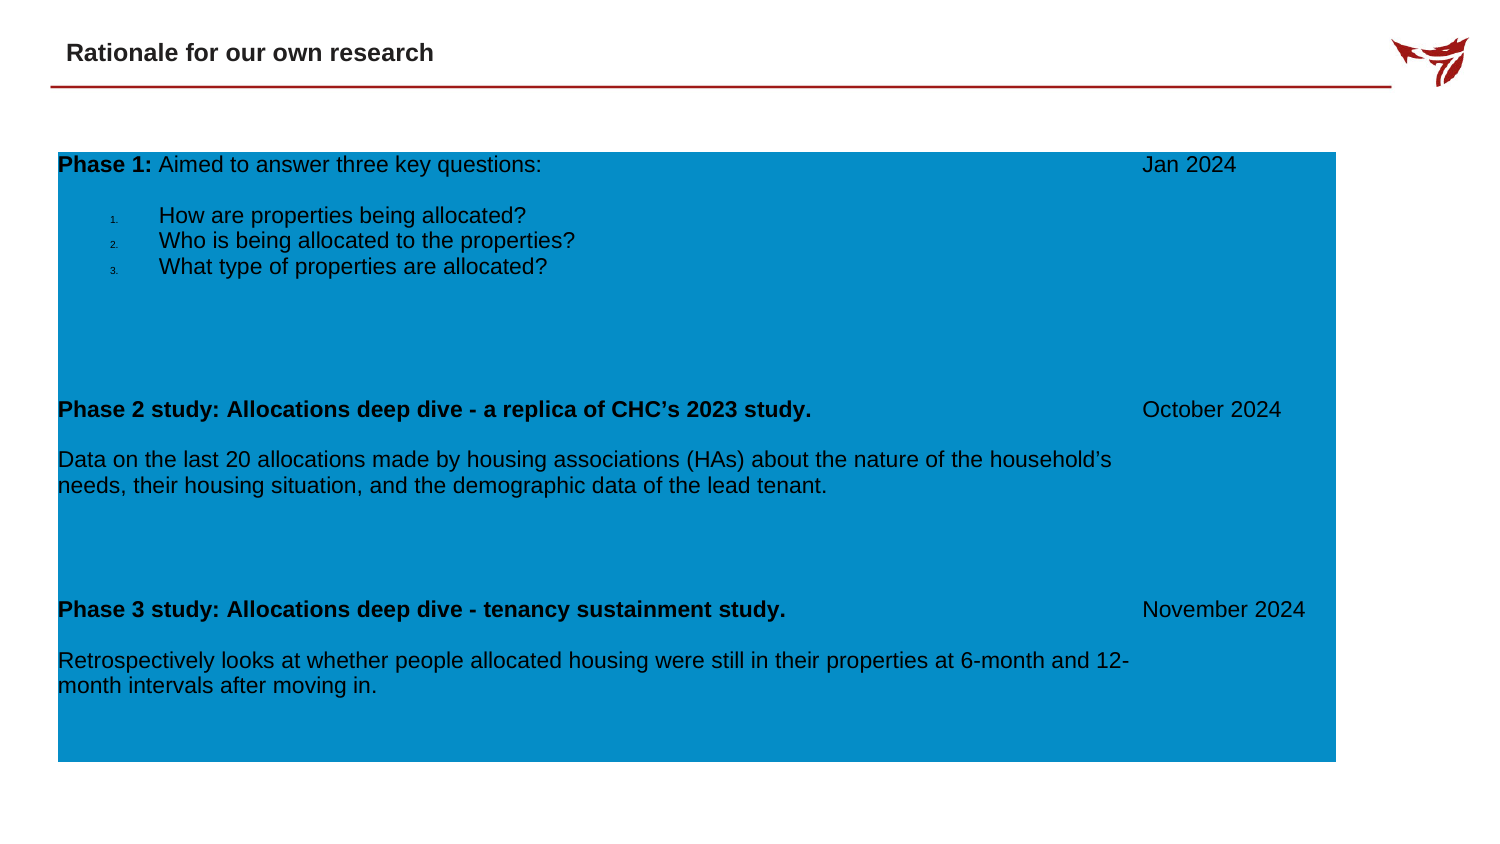

# Rationale for our own research
| Phase 1: Aimed to answer three key questions: How are properties being allocated? Who is being allocated to the properties? What type of properties are allocated? | Jan 2024 |
| --- | --- |
| Phase 2 study: Allocations deep dive - a replica of CHC’s 2023 study. Data on the last 20 allocations made by housing associations (HAs) about the nature of the household’s needs, their housing situation, and the demographic data of the lead tenant. | October 2024 |
| Phase 3 study: Allocations deep dive - tenancy sustainment study. Retrospectively looks at whether people allocated housing were still in their properties at 6-month and 12-month intervals after moving in. | November 2024 |